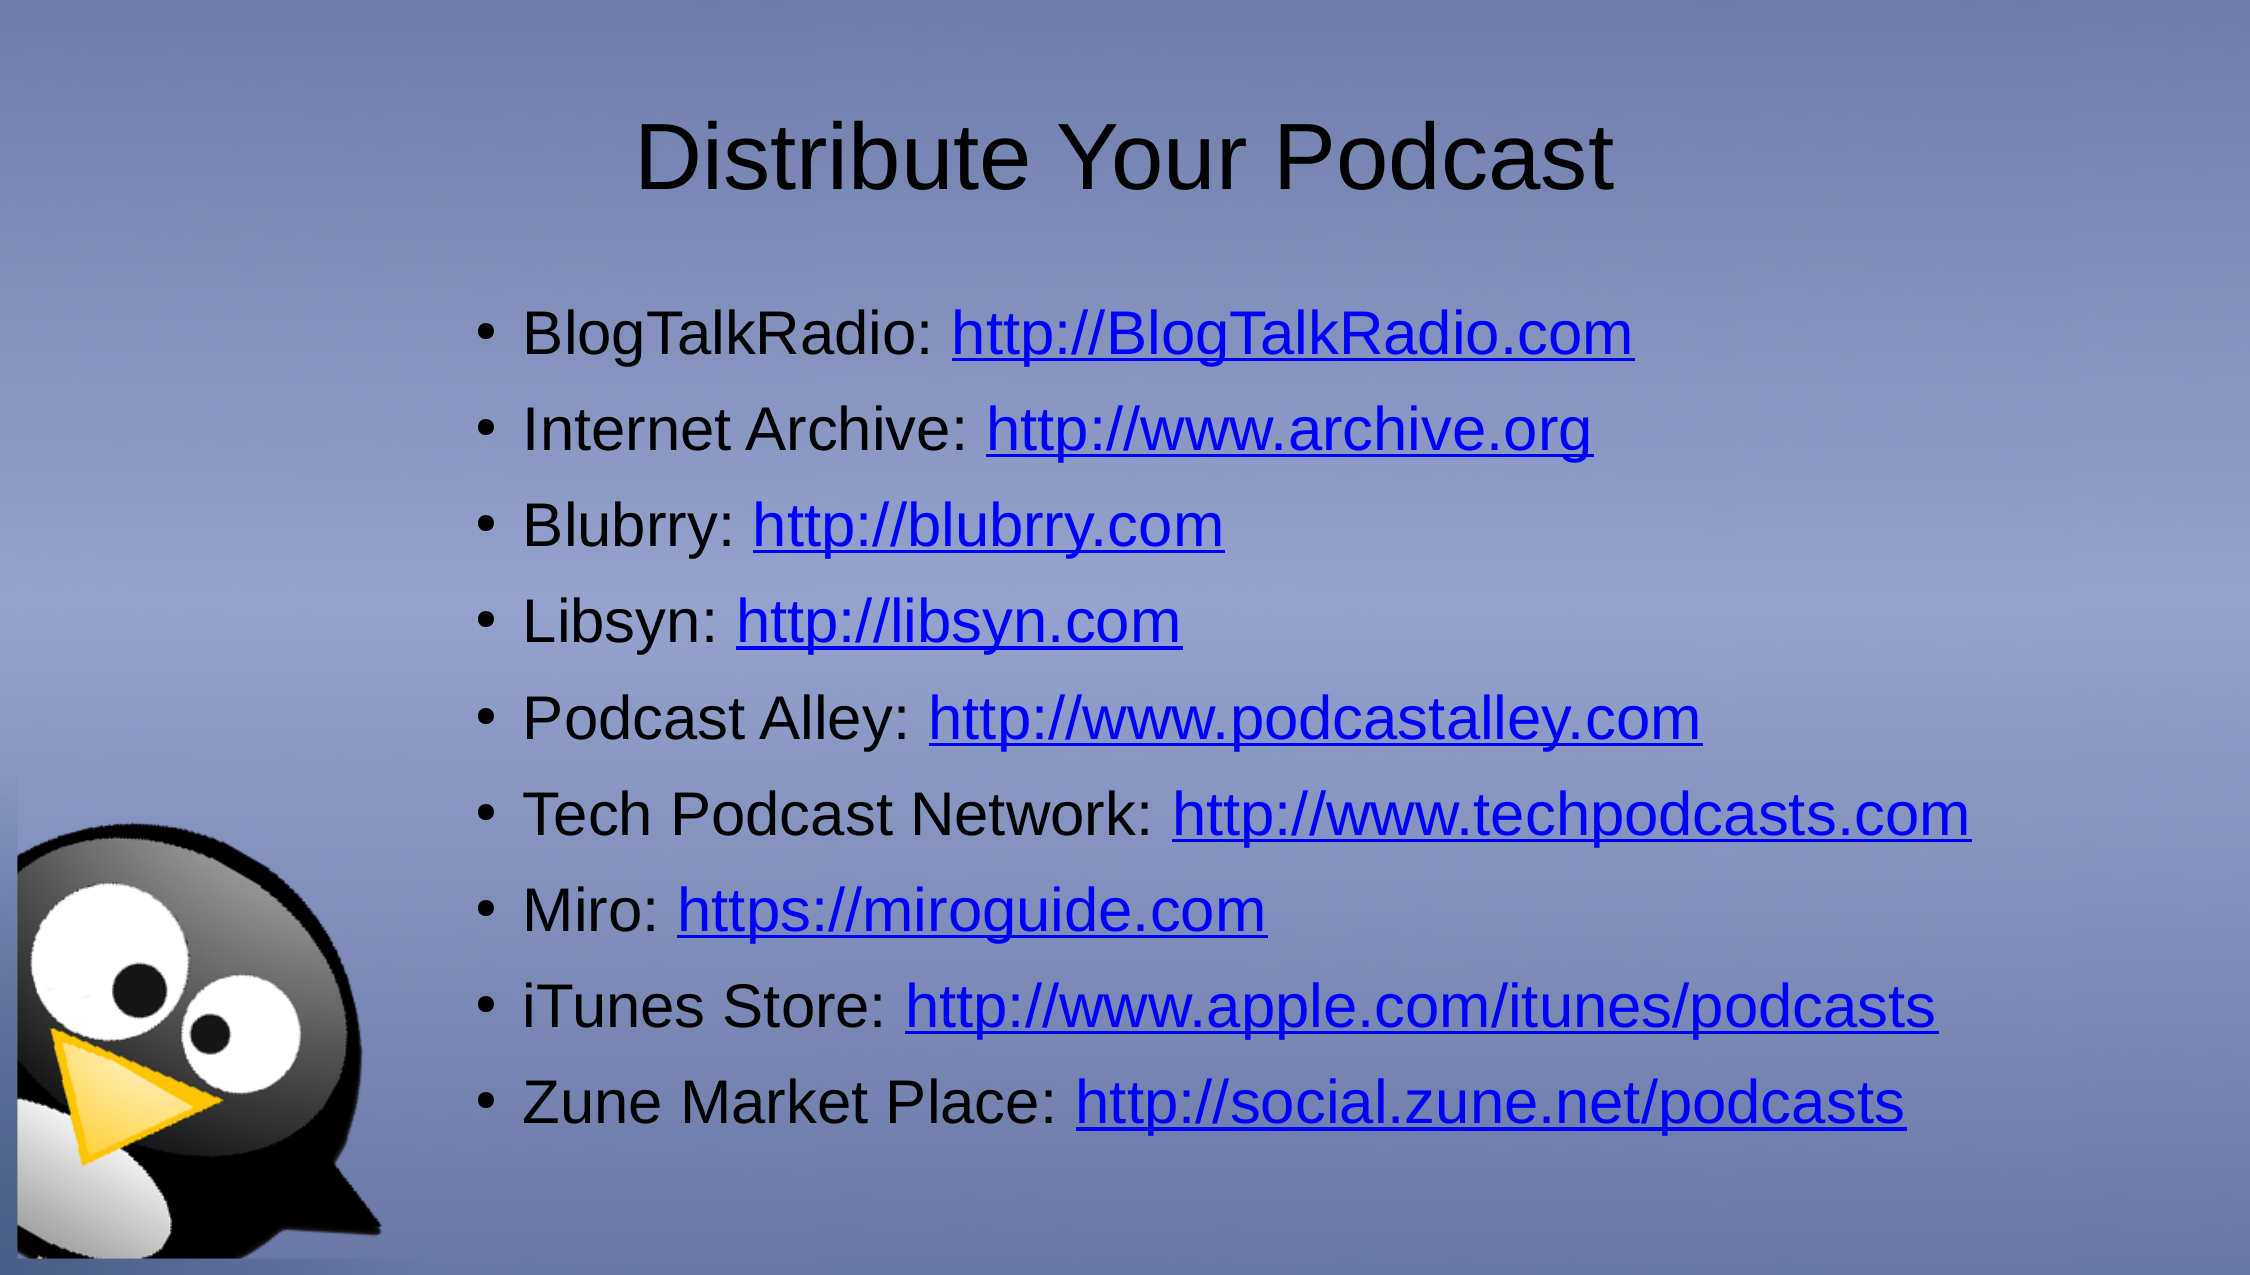

# Distribute Your Podcast
BlogTalkRadio: http://BlogTalkRadio.com
Internet Archive: http://www.archive.org
Blubrry: http://blubrry.com
Libsyn: http://libsyn.com
Podcast Alley: http://www.podcastalley.com
Tech Podcast Network: http://www.techpodcasts.com
Miro: https://miroguide.com
iTunes Store: http://www.apple.com/itunes/podcasts
Zune Market Place: http://social.zune.net/podcasts